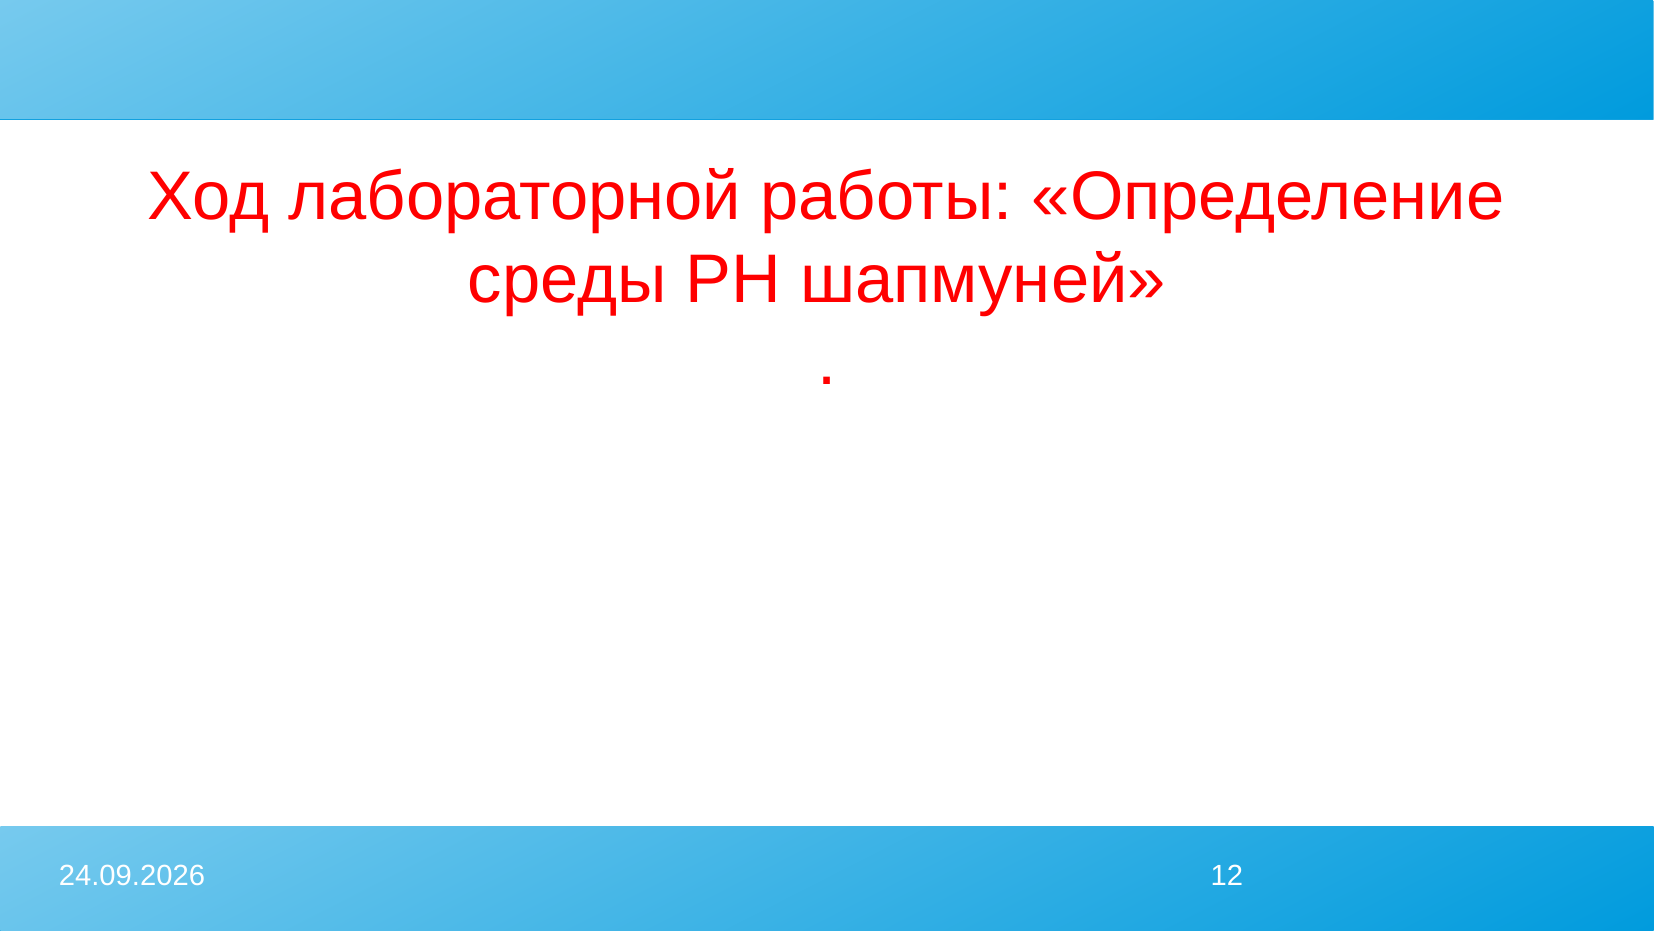

# Ход лабораторной работы: «Определение среды РН шапмуней» .